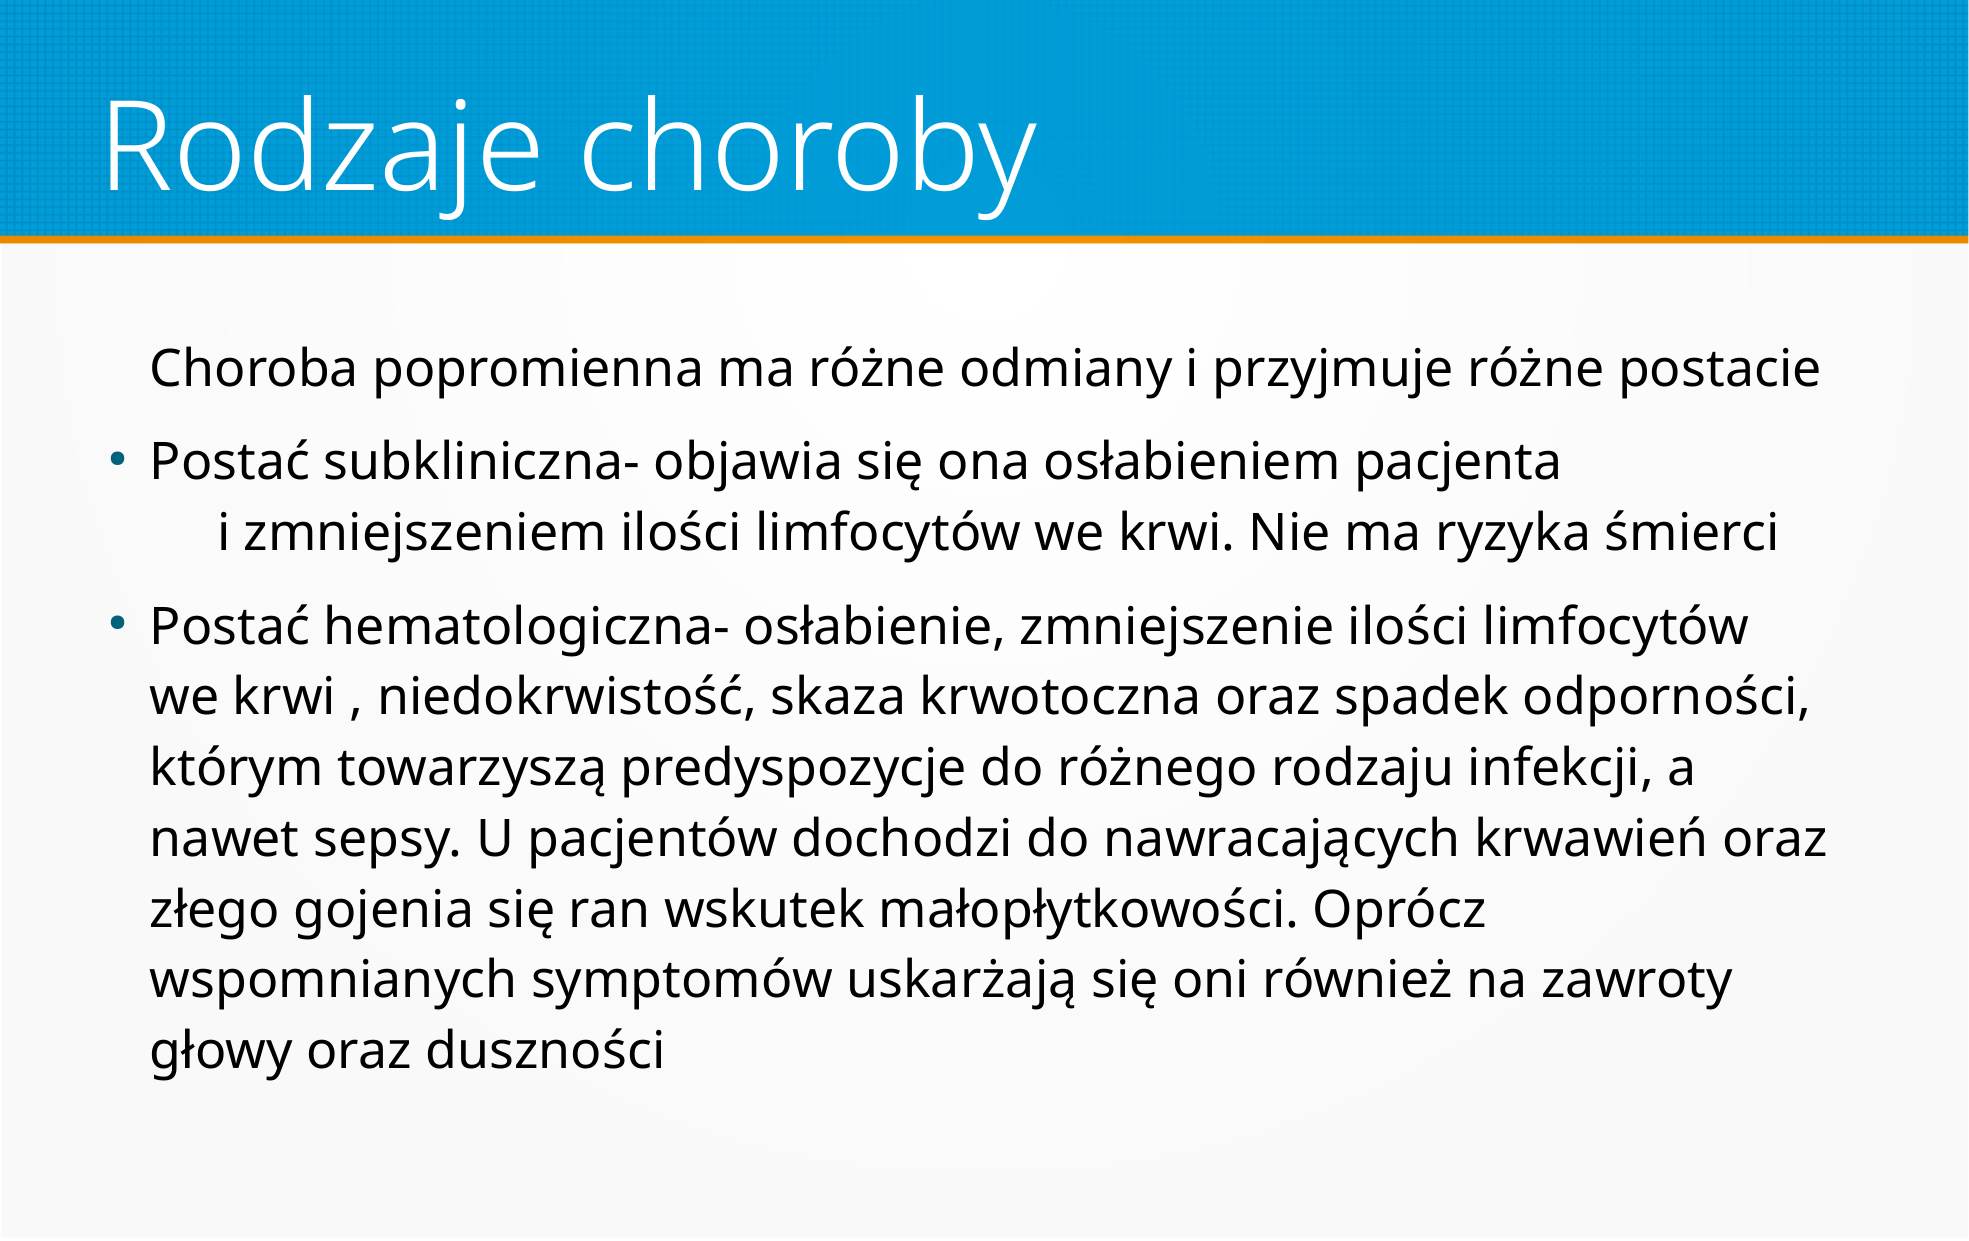

# Rodzaje choroby
Choroba popromienna ma różne odmiany i przyjmuje różne postacie
Postać subkliniczna- objawia się ona osłabieniem pacjenta i zmniejszeniem ilości limfocytów we krwi. Nie ma ryzyka śmierci
Postać hematologiczna- osłabienie, zmniejszenie ilości limfocytów we krwi , niedokrwistość, skaza krwotoczna oraz spadek odporności, którym towarzyszą predyspozycje do różnego rodzaju infekcji, a nawet sepsy. U pacjentów dochodzi do nawracających krwawień oraz złego gojenia się ran wskutek małopłytkowości. Oprócz wspomnianych symptomów uskarżają się oni również na zawroty głowy oraz duszności